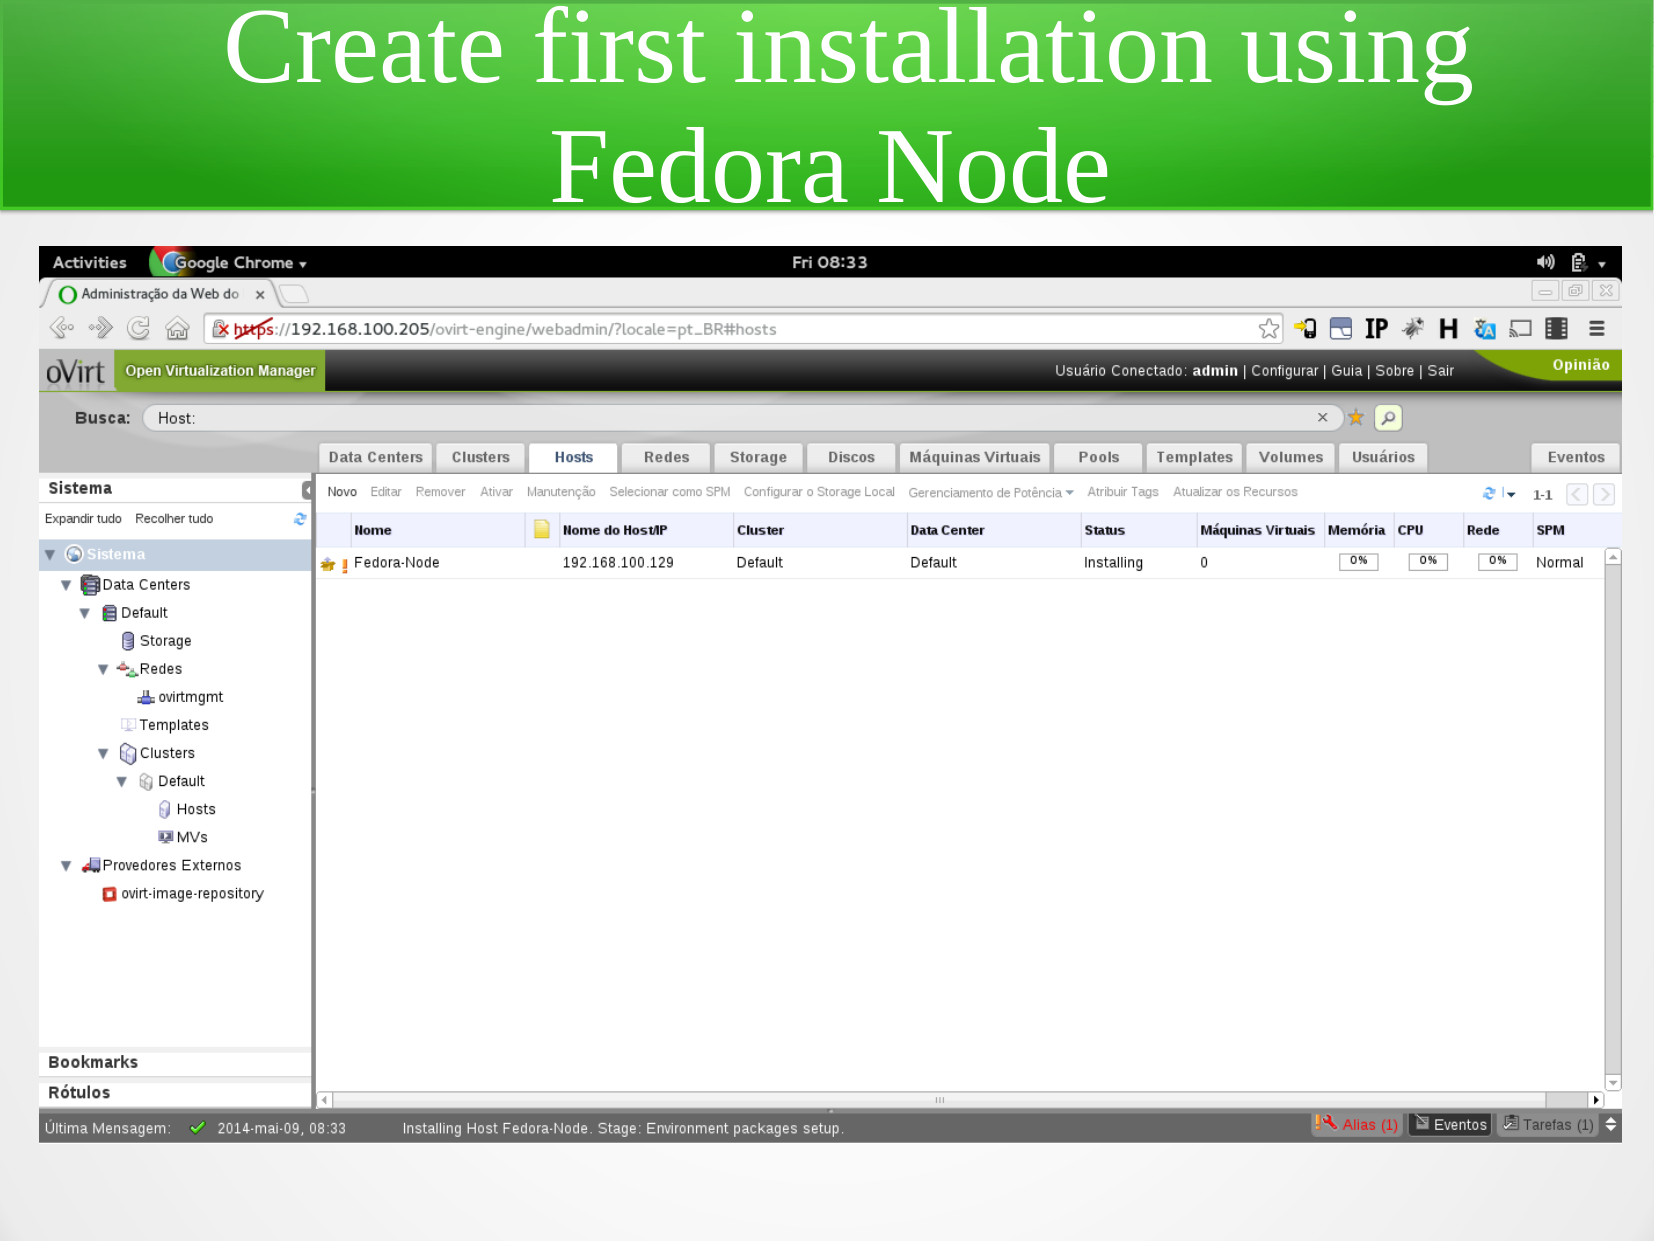

# Create first installation using Fedora Node